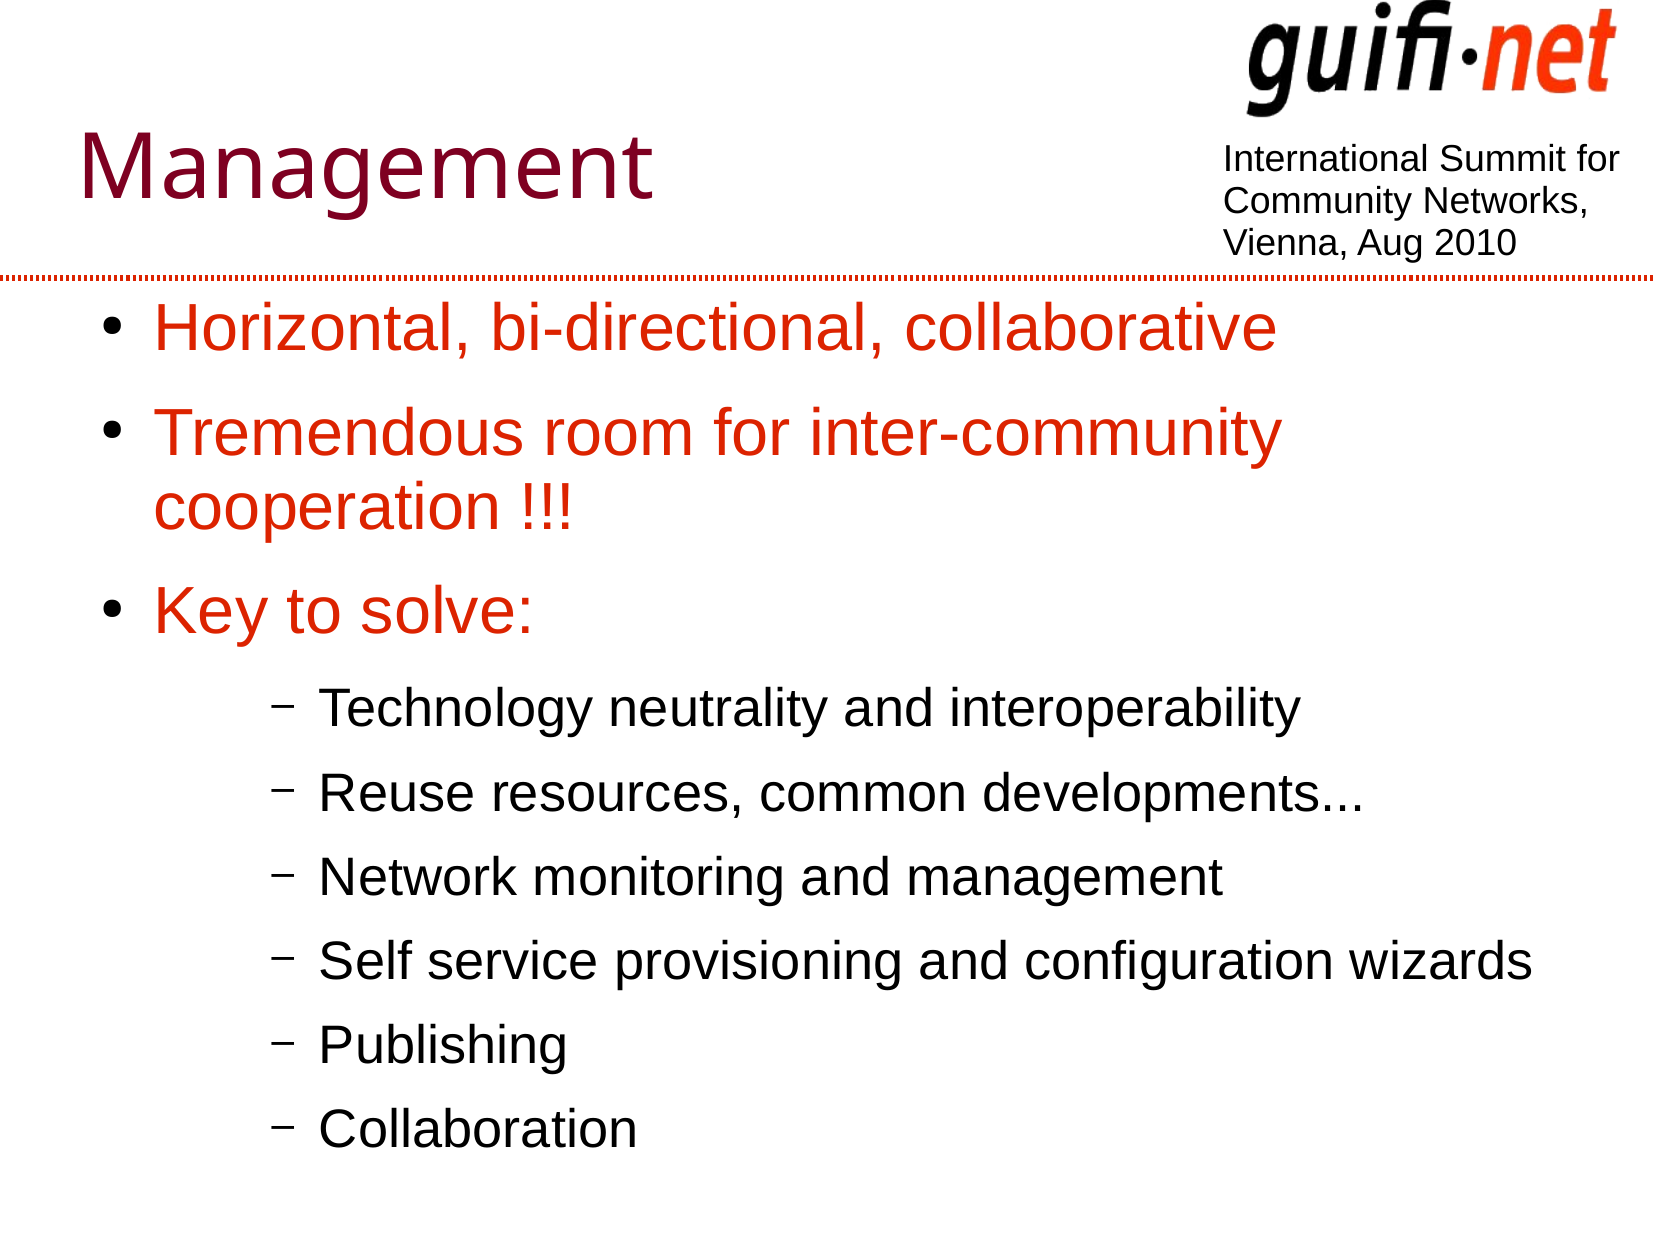

# Management
Horizontal, bi-directional, collaborative
Tremendous room for inter-community cooperation !!!
Key to solve:
Technology neutrality and interoperability
Reuse resources, common developments...
Network monitoring and management
Self service provisioning and configuration wizards
Publishing
Collaboration